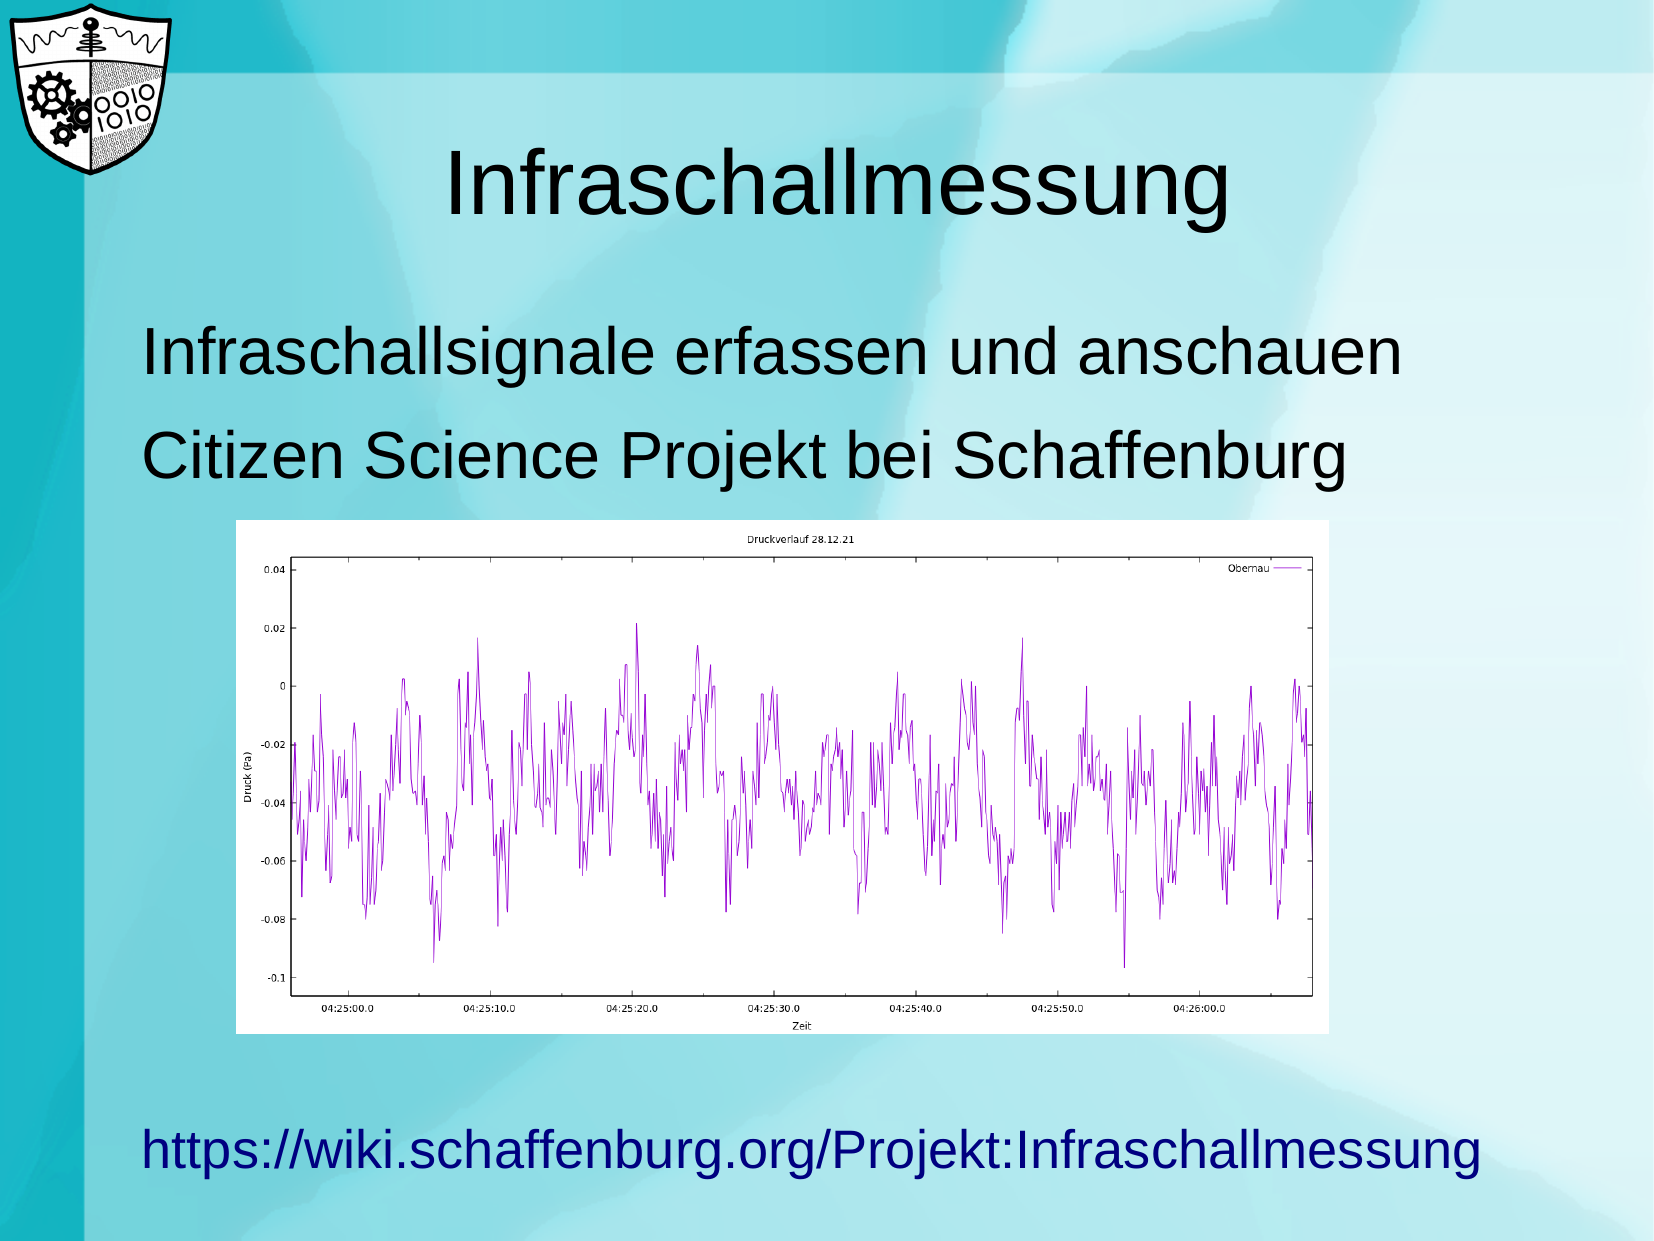

# Infraschallmessung
Infraschallsignale erfassen und anschauen
Citizen Science Projekt bei Schaffenburg
https://wiki.schaffenburg.org/Projekt:Infraschallmessung